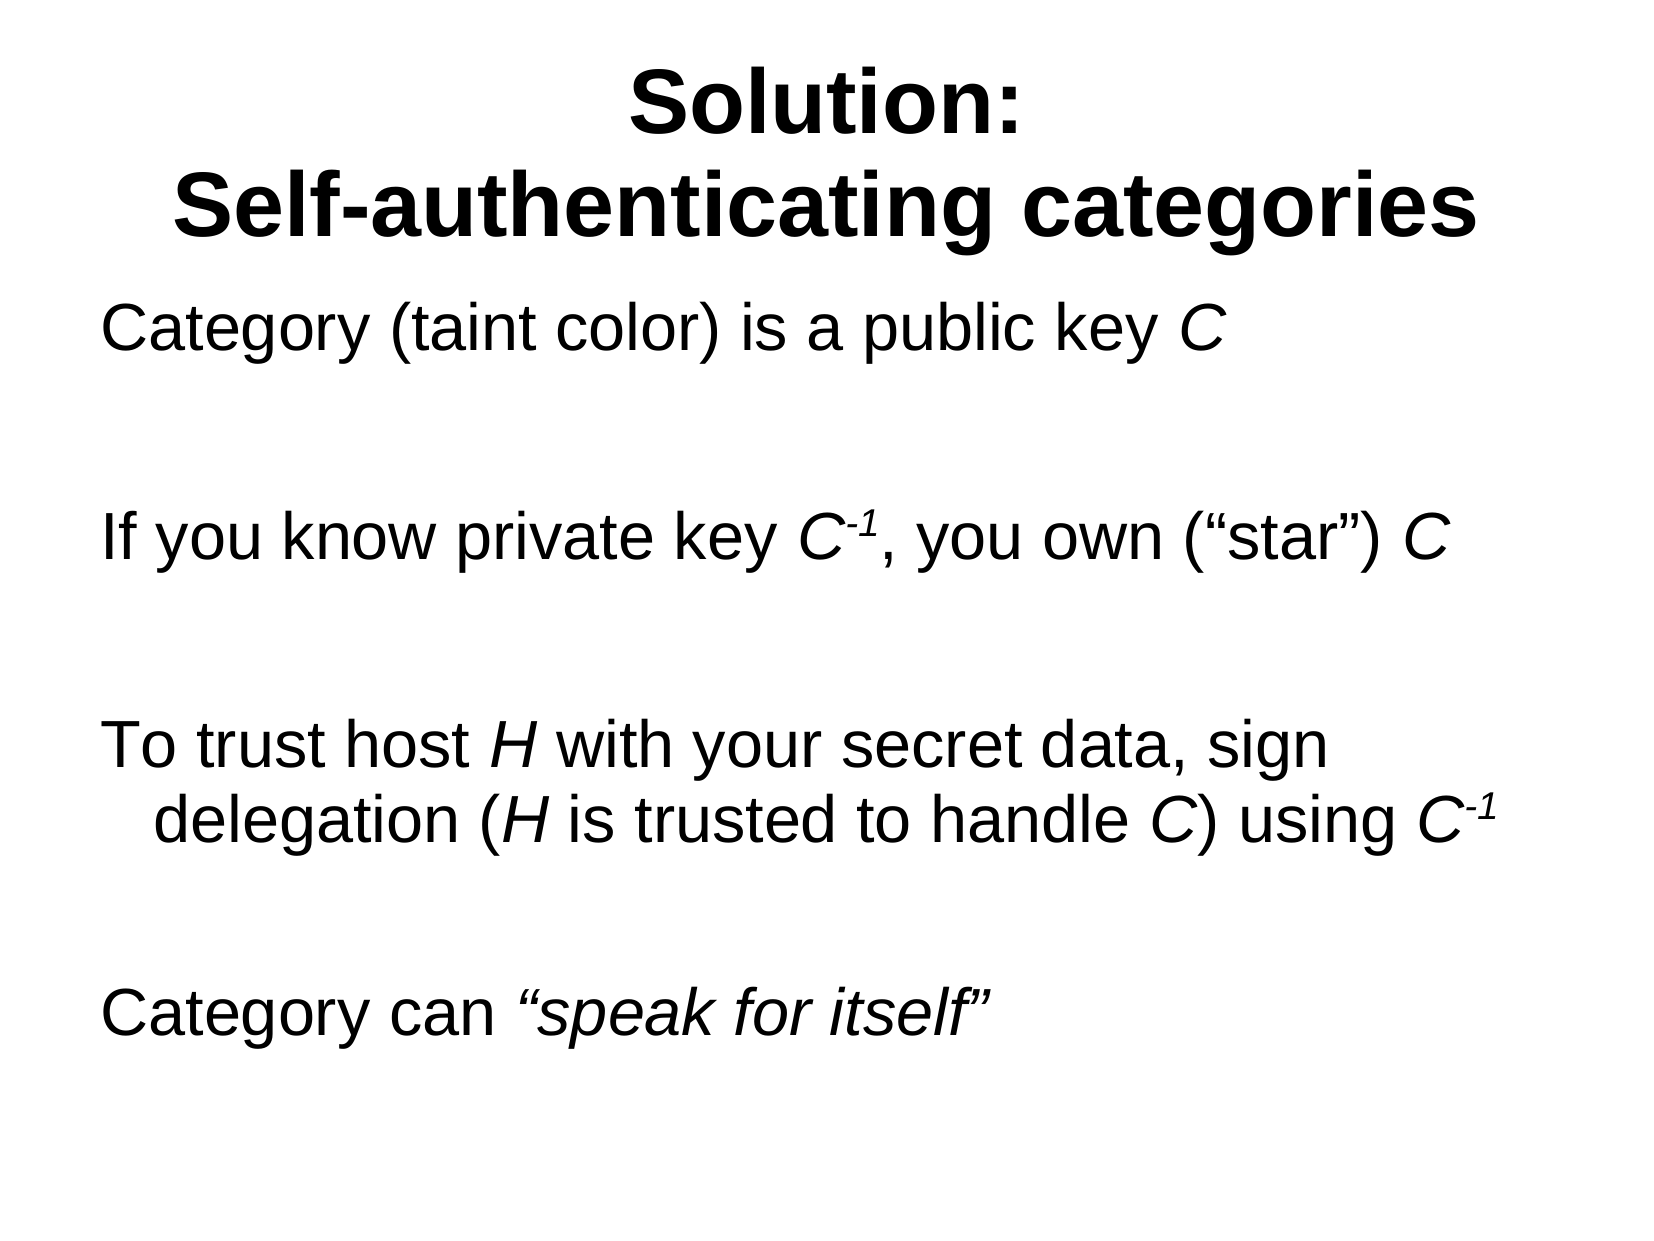

# Solution: Self-authenticating categories
Category (taint color) is a public key C
If you know private key C-1, you own (“star”) C
To trust host H with your secret data, sign
delegation (H is trusted to handle C) using C-1
Category can “speak for itself”